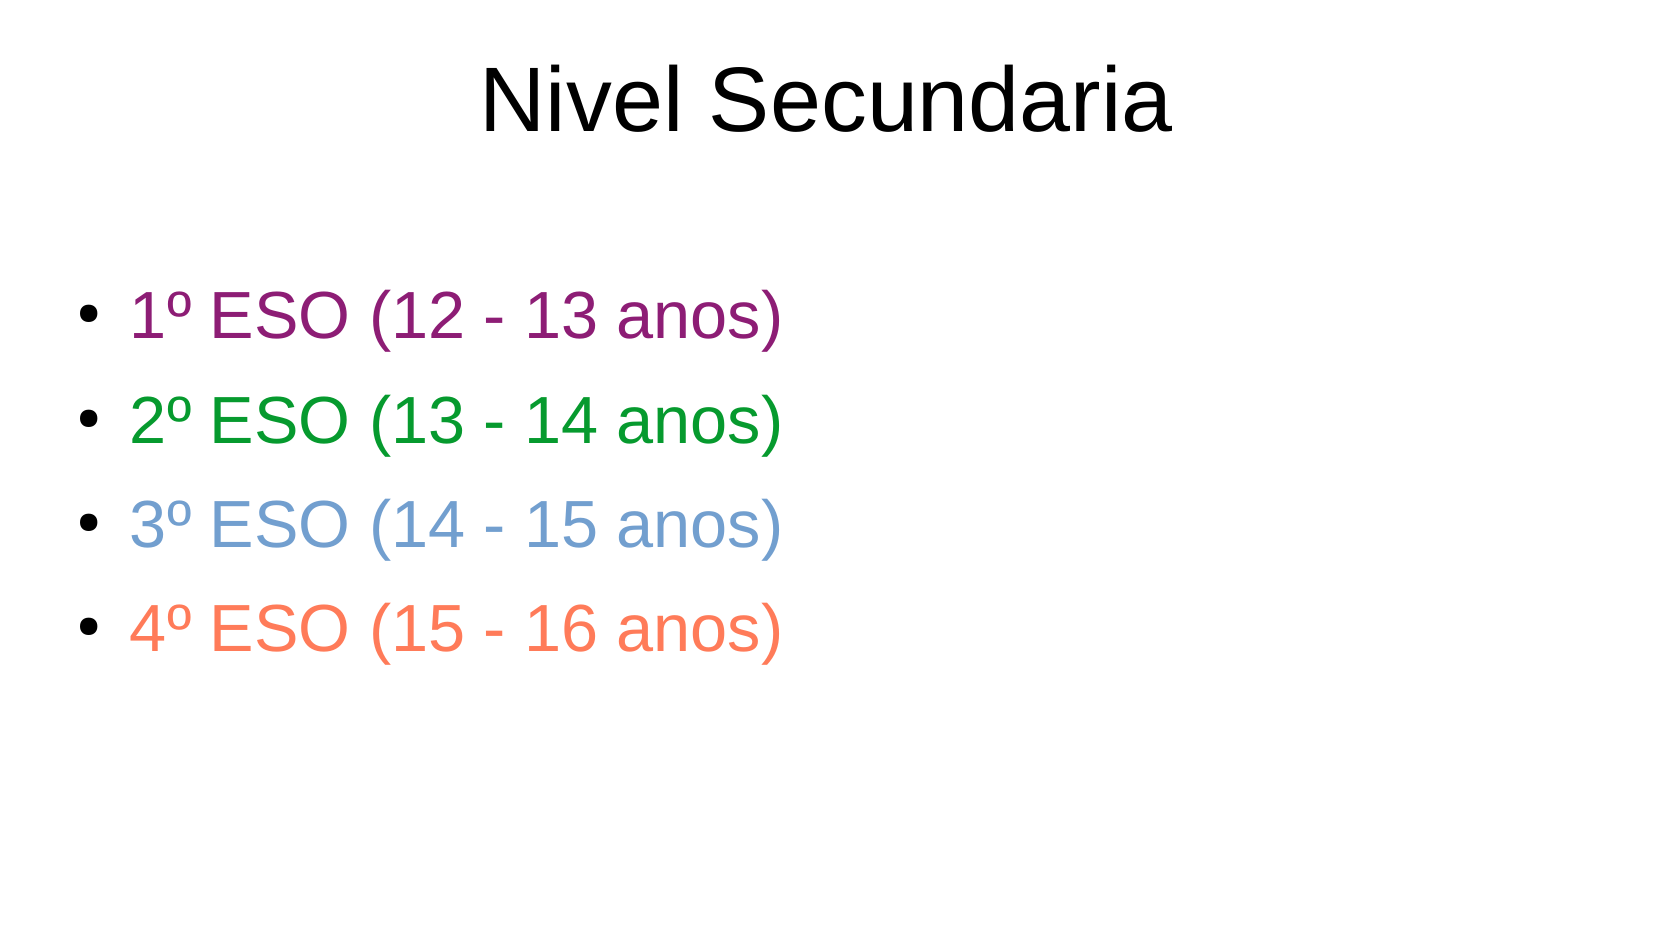

# Nivel Secundaria
1º ESO (12 - 13 anos)
2º ESO (13 - 14 anos)
3º ESO (14 - 15 anos)
4º ESO (15 - 16 anos)